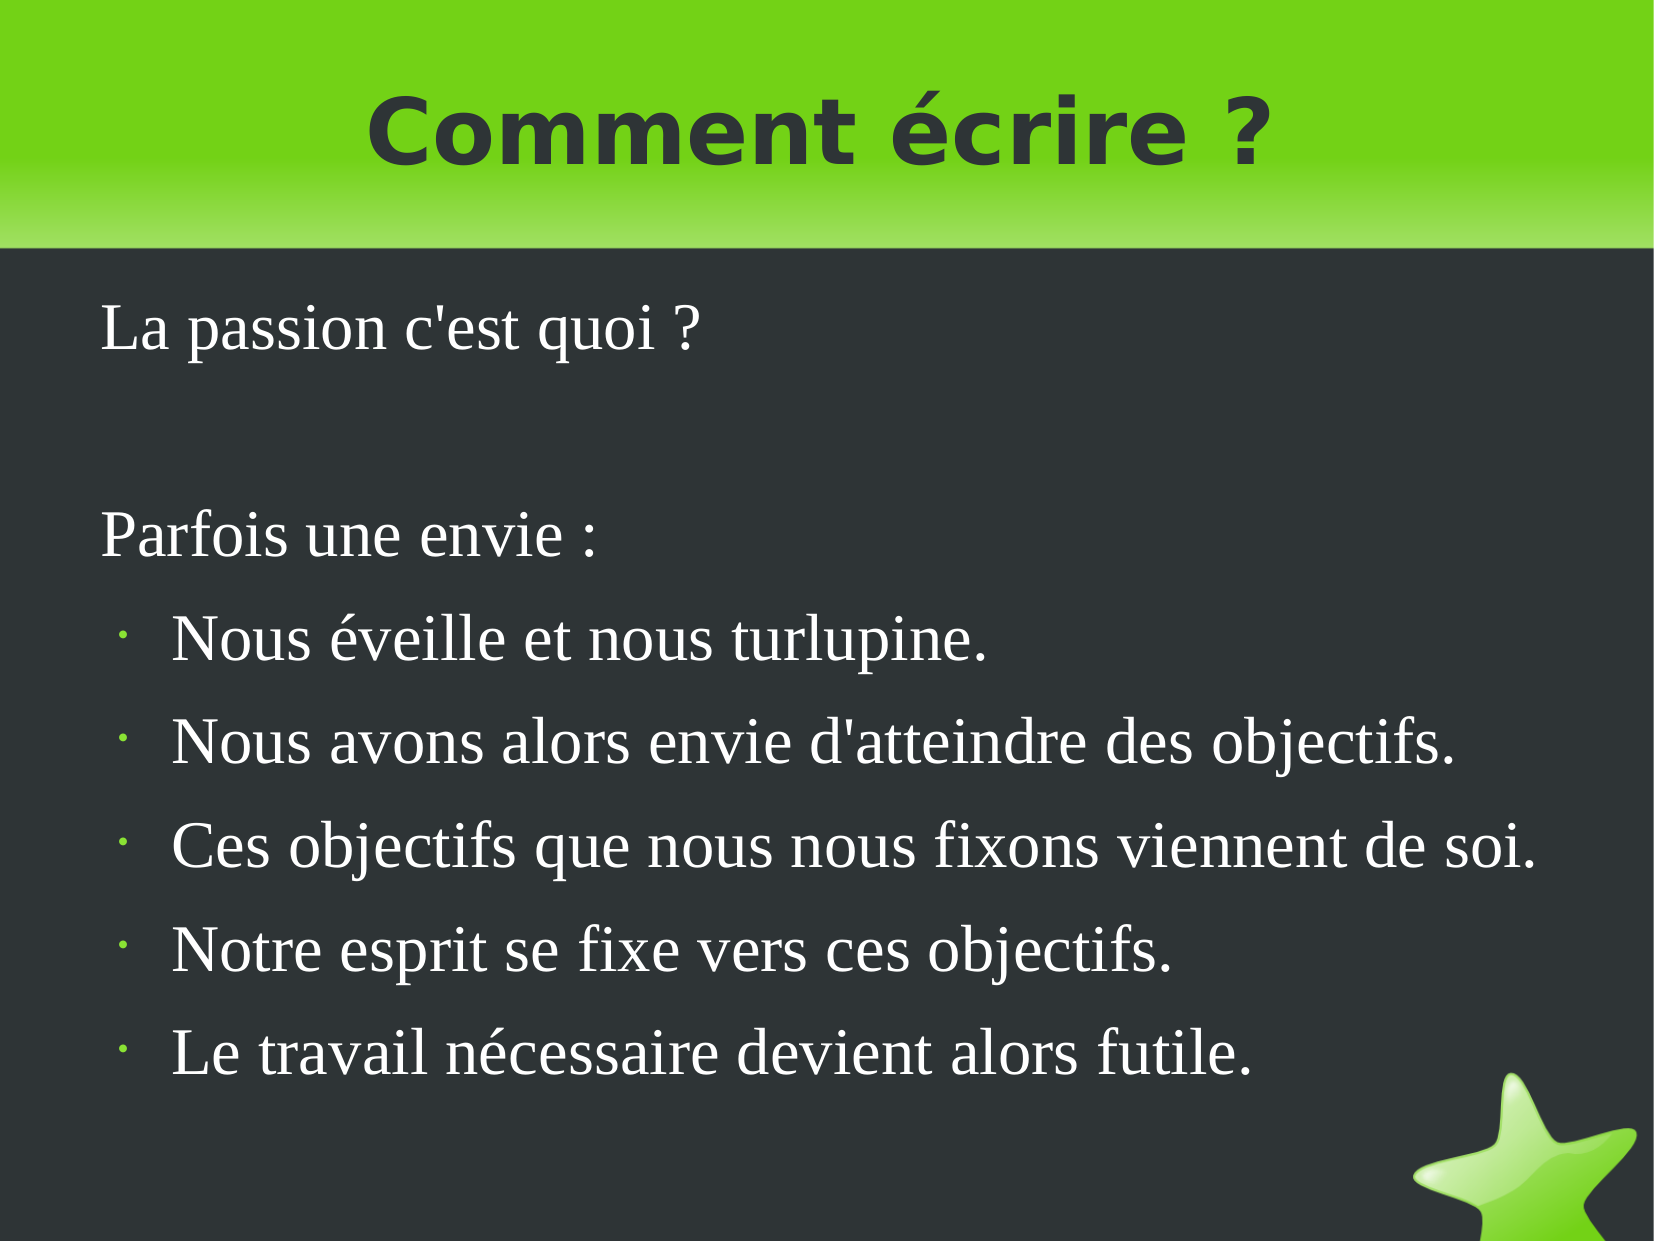

# Comment écrire ?
La passion c'est quoi ?
Parfois une envie :
Nous éveille et nous turlupine.
Nous avons alors envie d'atteindre des objectifs.
Ces objectifs que nous nous fixons viennent de soi.
Notre esprit se fixe vers ces objectifs.
Le travail nécessaire devient alors futile.